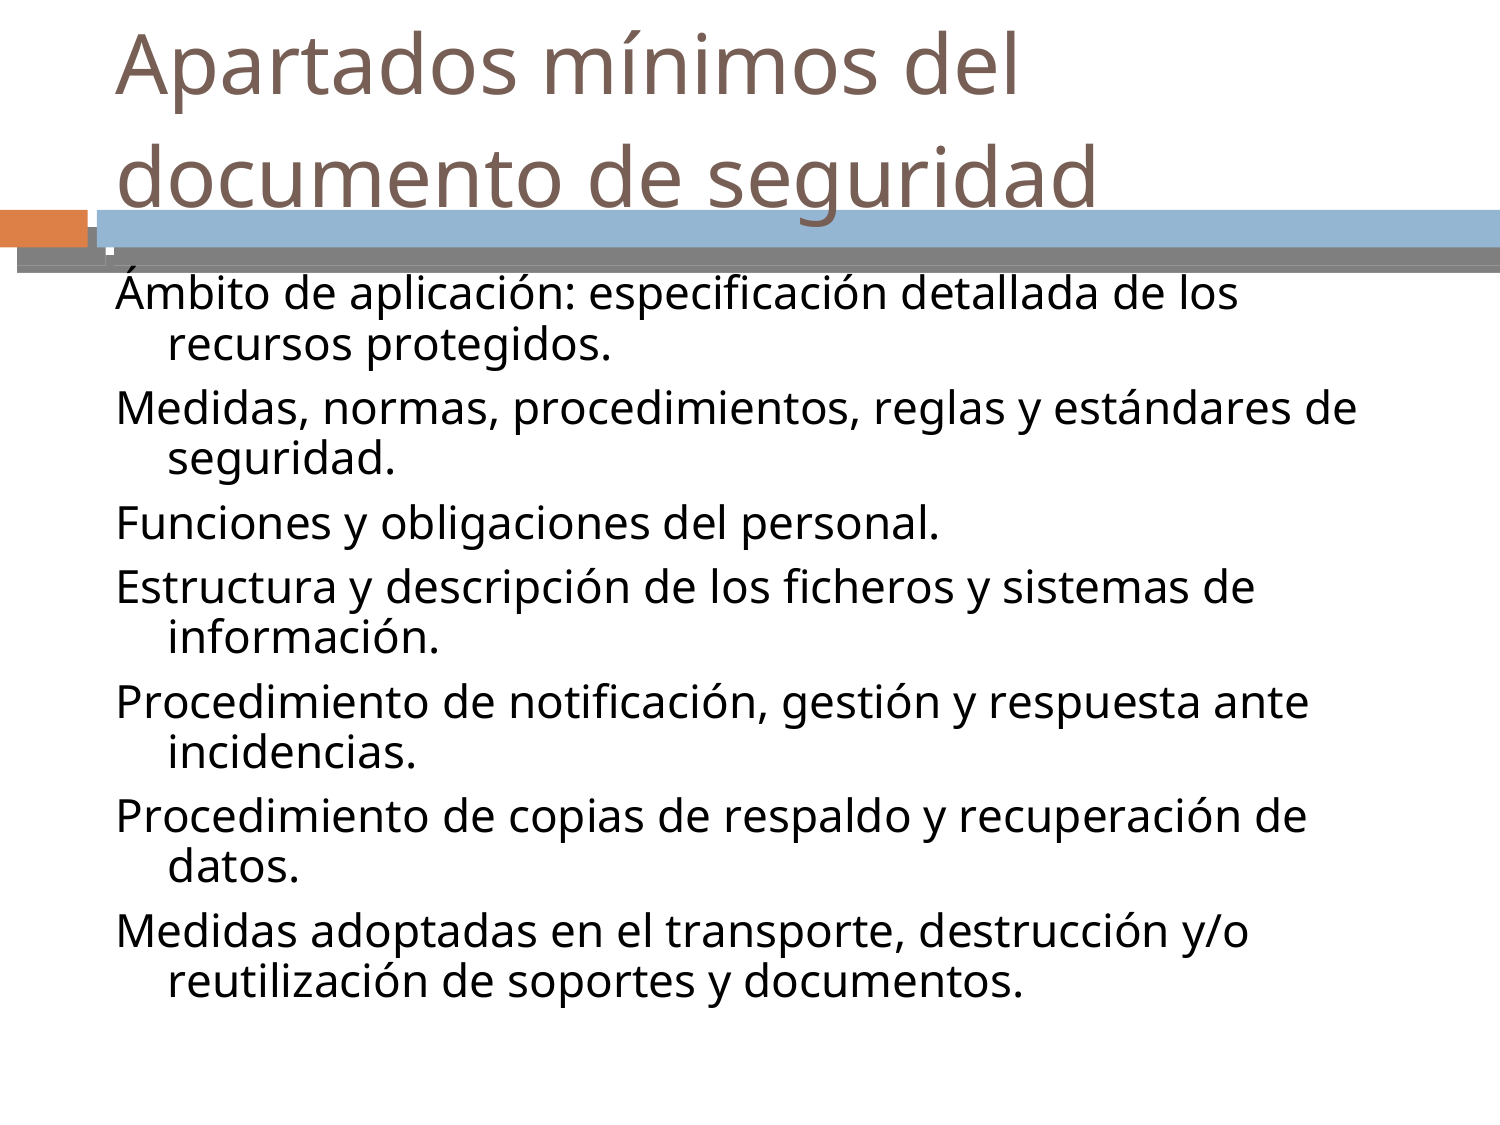

# Apartados mínimos del documento de seguridad
Ámbito de aplicación: especificación detallada de los recursos protegidos.
Medidas, normas, procedimientos, reglas y estándares de seguridad.
Funciones y obligaciones del personal.
Estructura y descripción de los ficheros y sistemas de información.
Procedimiento de notificación, gestión y respuesta ante incidencias.
Procedimiento de copias de respaldo y recuperación de datos.
Medidas adoptadas en el transporte, destrucción y/o reutilización de soportes y documentos.